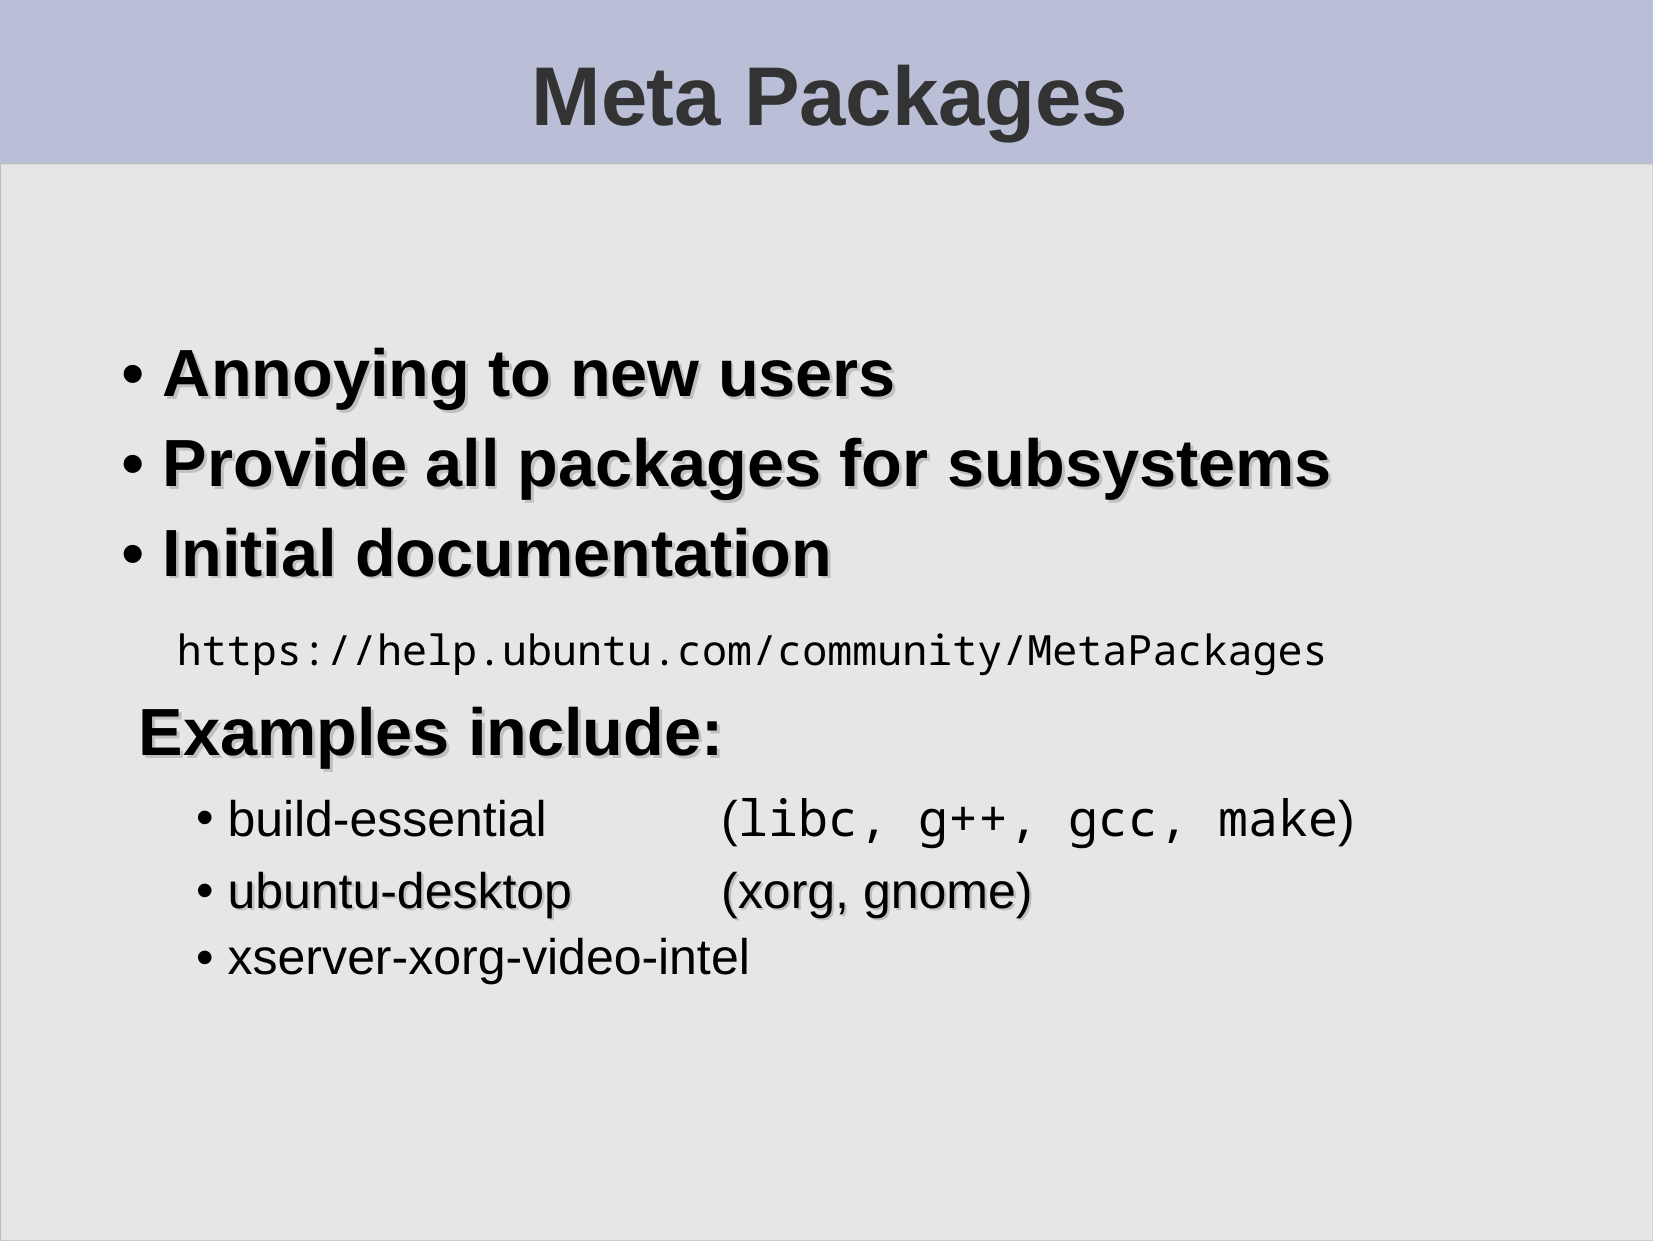

Meta Packages
# Meta Packages
 Annoying to new users
 Provide all packages for subsystems
 Initial documentation
 https://help.ubuntu.com/community/MetaPackages
Examples include:
 build-essential		(libc, g++, gcc, make)
 ubuntu-desktop	(xorg, gnome)
 xserver-xorg-video-intel